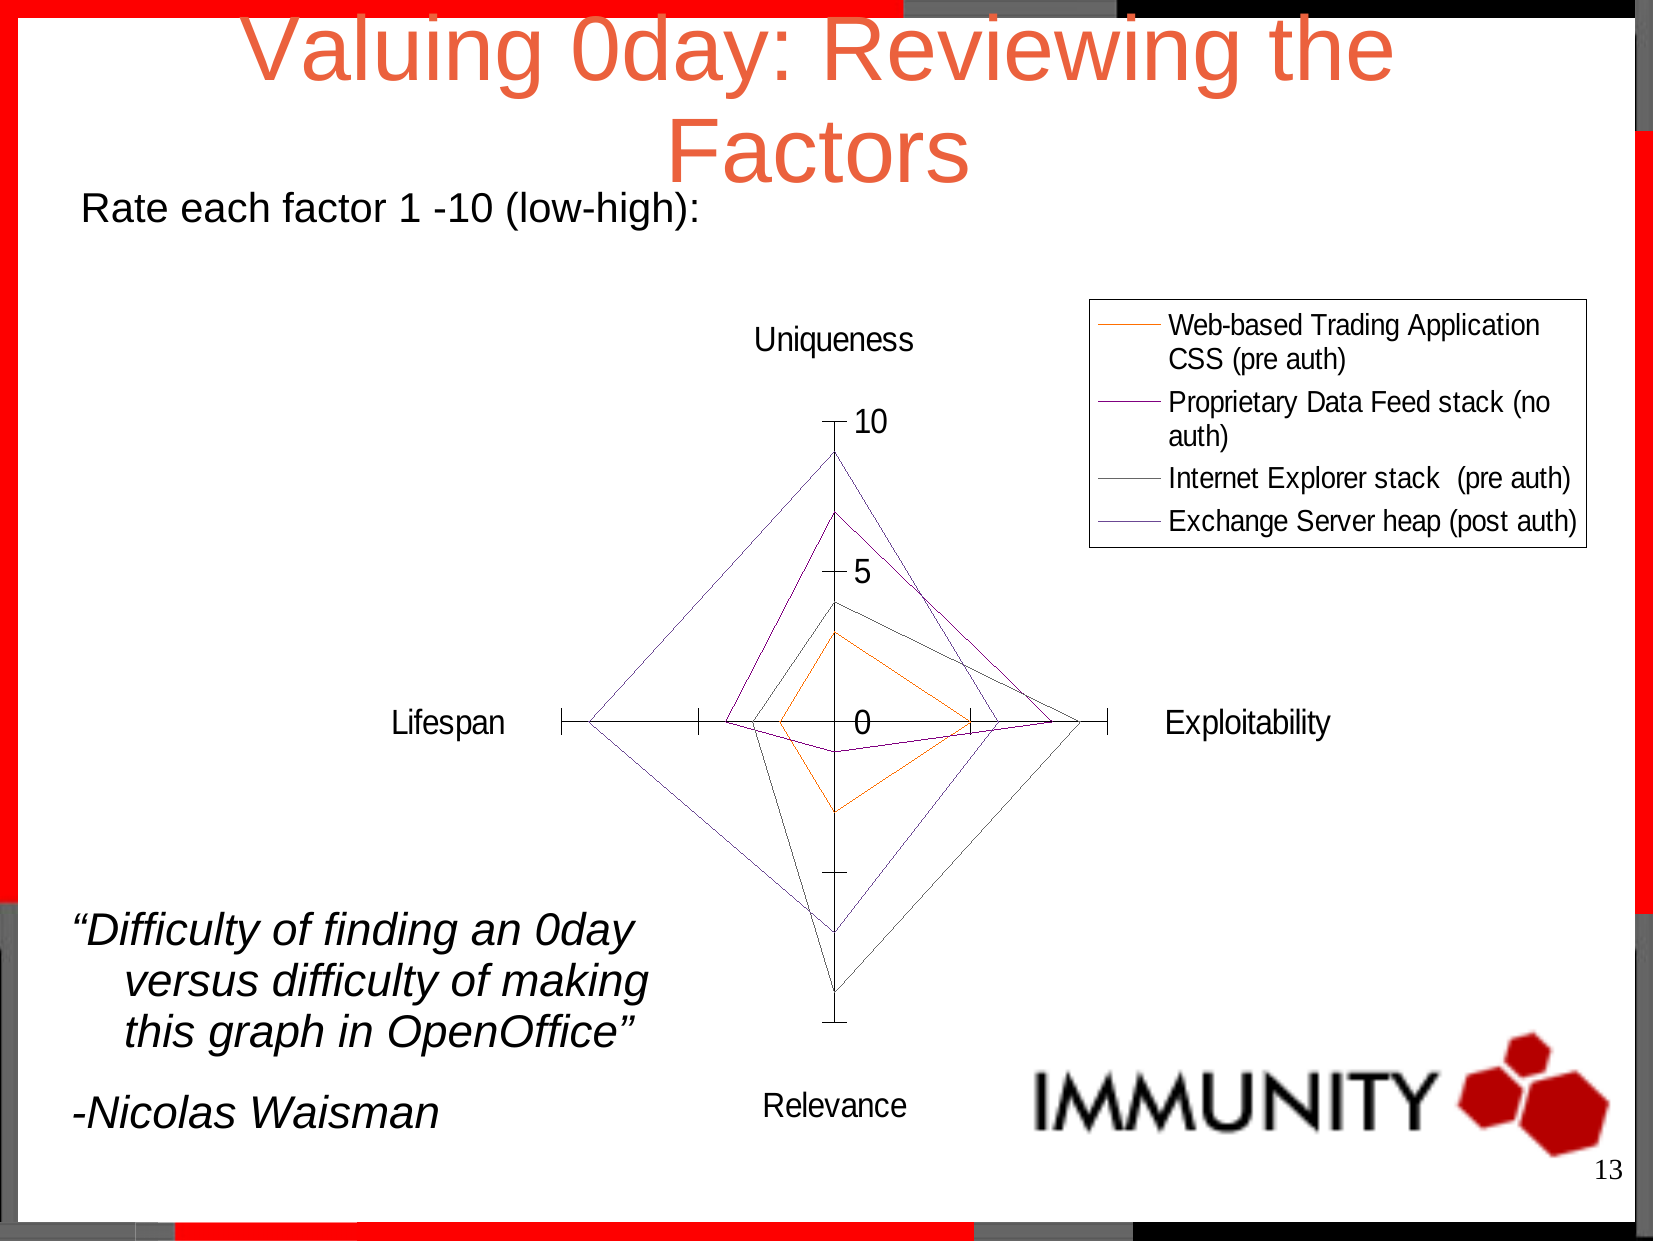

# Valuing 0day: Reviewing the Factors
Rate each factor 1 -10 (low-high):
### Chart
| Category | Web-based Trading Application CSS (pre auth) | Proprietary Data Feed stack (no auth) | Internet Explorer stack (pre auth) | Exchange Server heap (post auth) |
|---|---|---|---|---|
| Uniqueness | 3.0 | 7.0 | 4.0 | 9.0 |
| Lifespan | 2.0 | 4.0 | 3.0 | 9.0 |
| Relevance | 3.0 | 1.0 | 9.0 | 7.0 |
| Exploitability | 5.0 | 8.0 | 9.0 | 6.0 |“Difficulty of finding an 0day versus difficulty of making this graph in OpenOffice”
-Nicolas Waisman